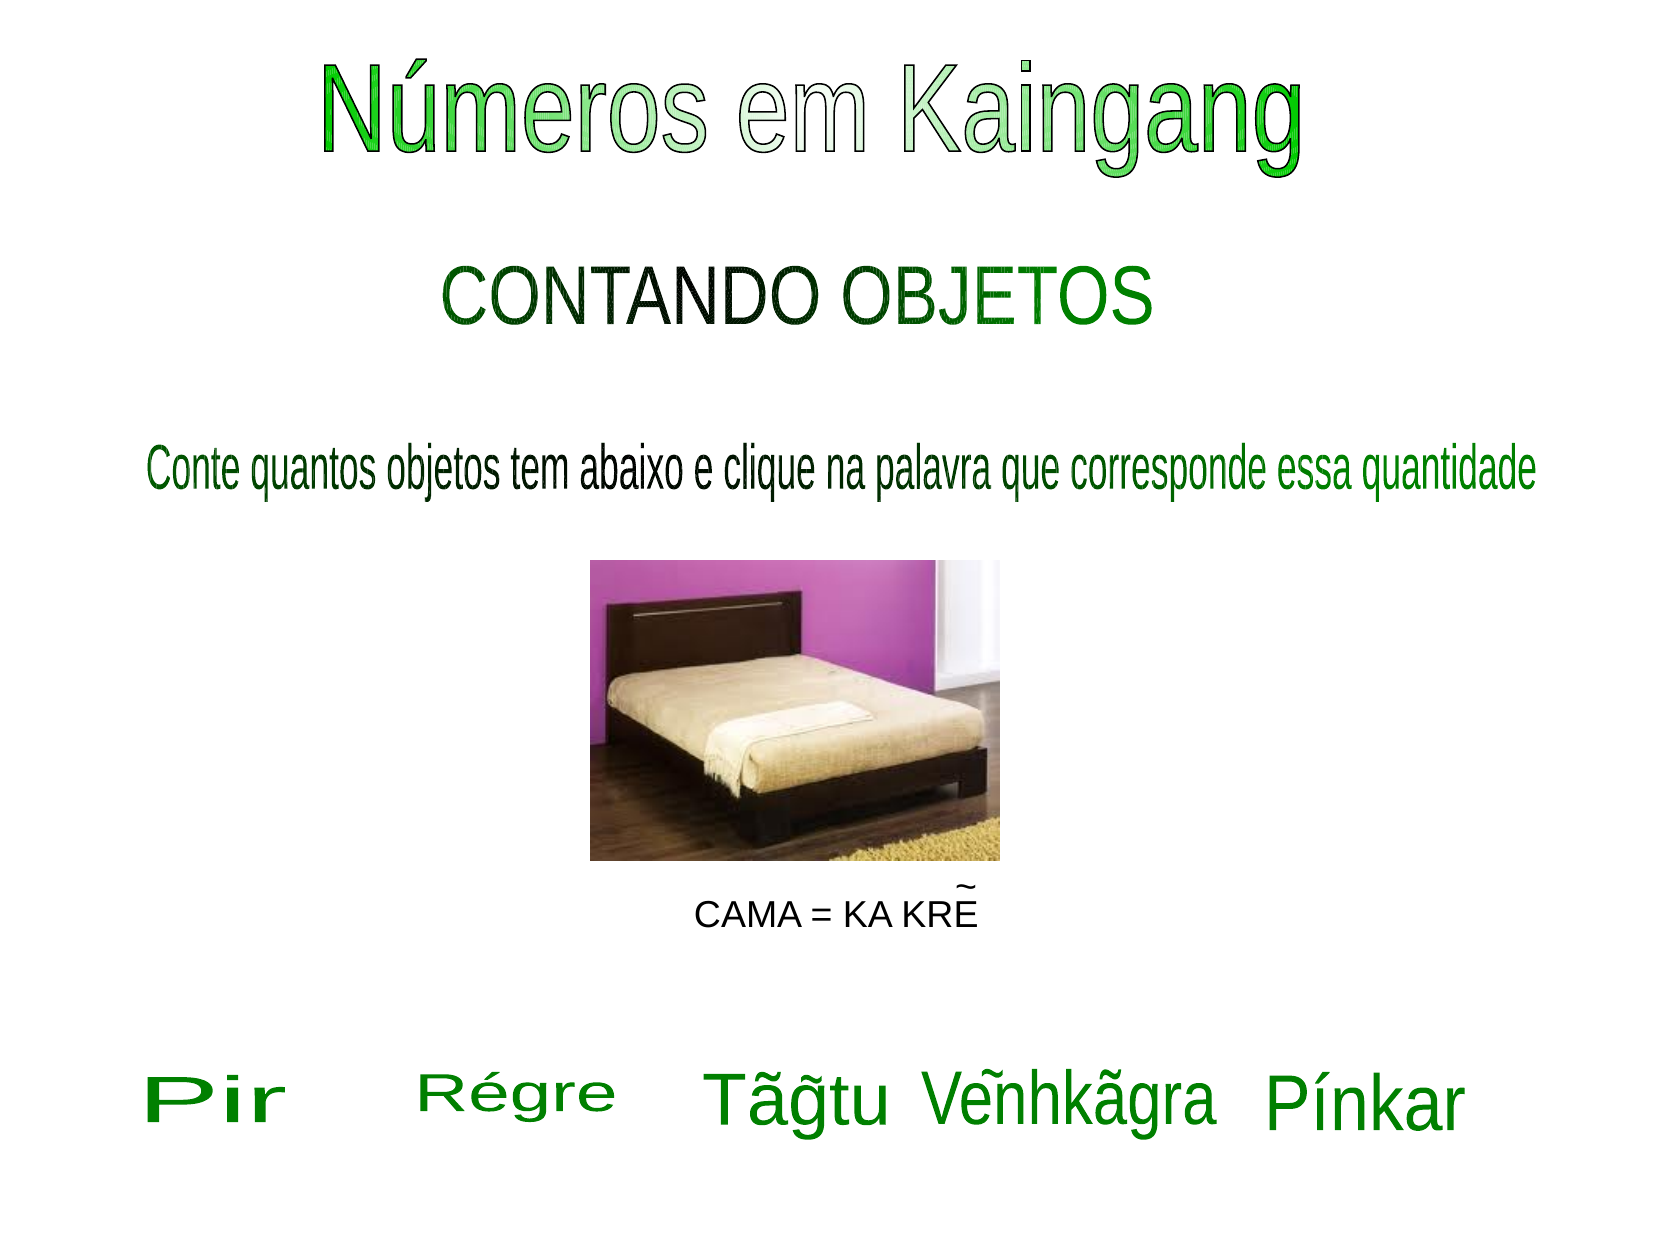

CONTANDO OBJETOS
Conte quantos objetos tem abaixo e clique na palavra que corresponde essa quantidade
~
CAMA = KA KRE
Venhkãgra
~
Régre
Tãgtu
Pínkar
Pir
~